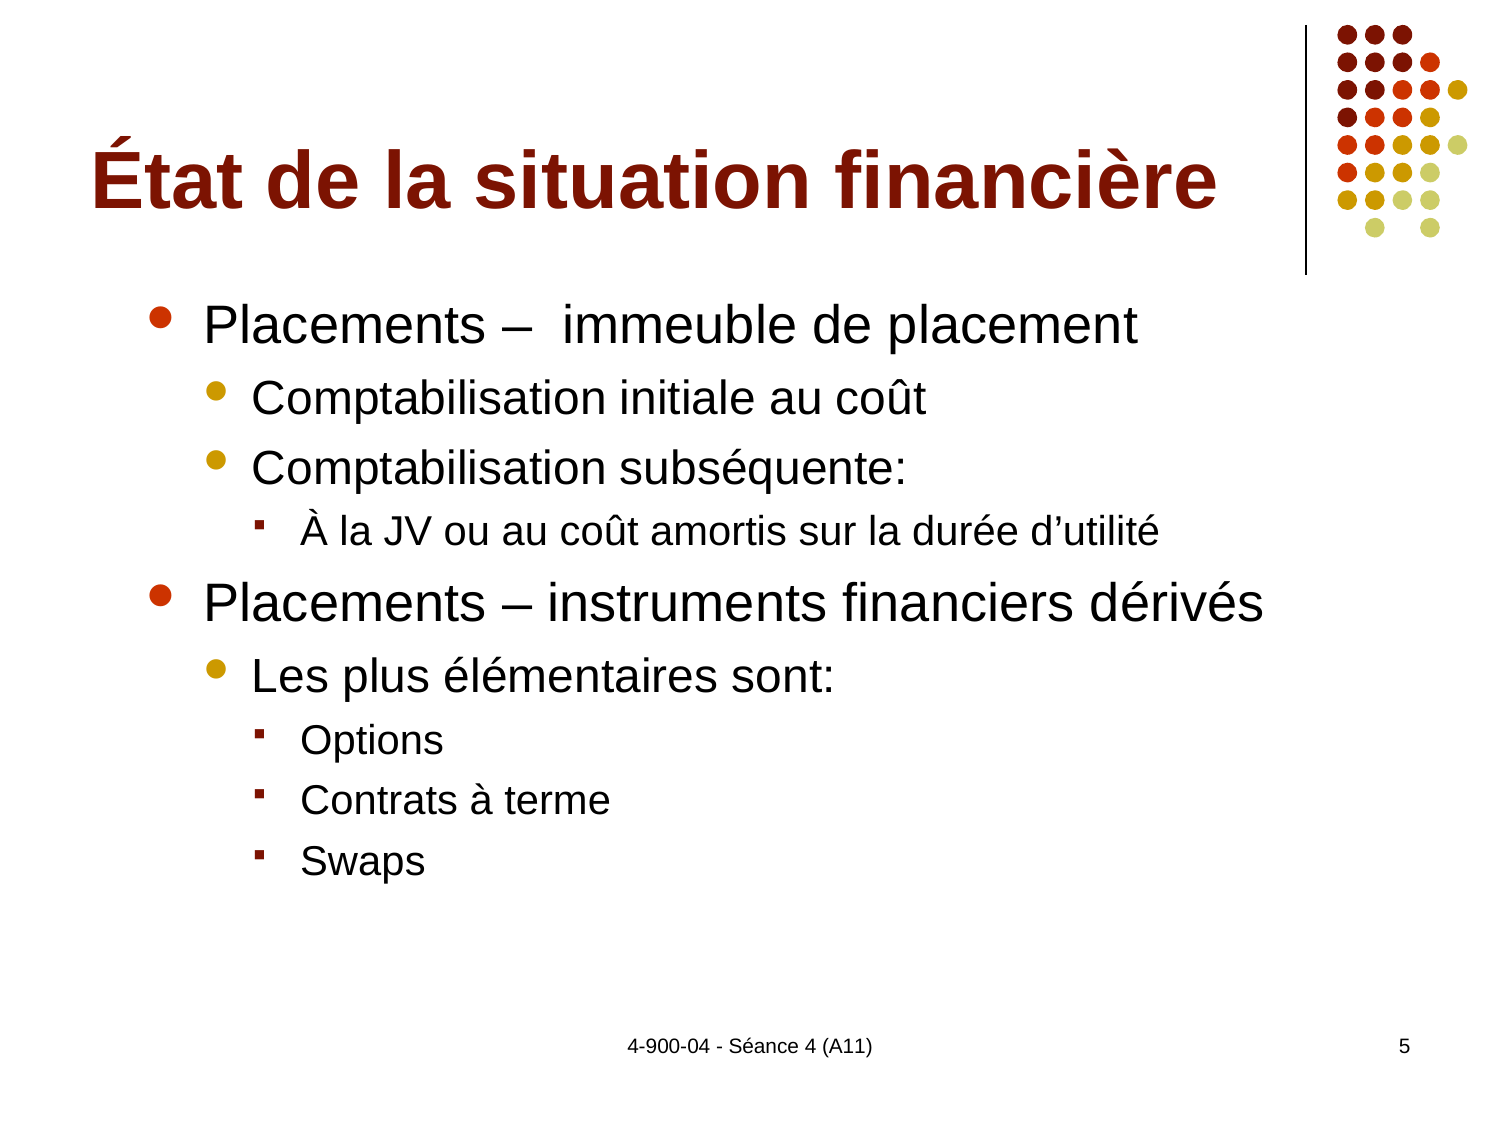

# État de la situation financière
Placements – immeuble de placement
Comptabilisation initiale au coût
Comptabilisation subséquente:
À la JV ou au coût amortis sur la durée d’utilité
Placements – instruments financiers dérivés
Les plus élémentaires sont:
Options
Contrats à terme
Swaps
4-900-04 - Séance 4 (A11)